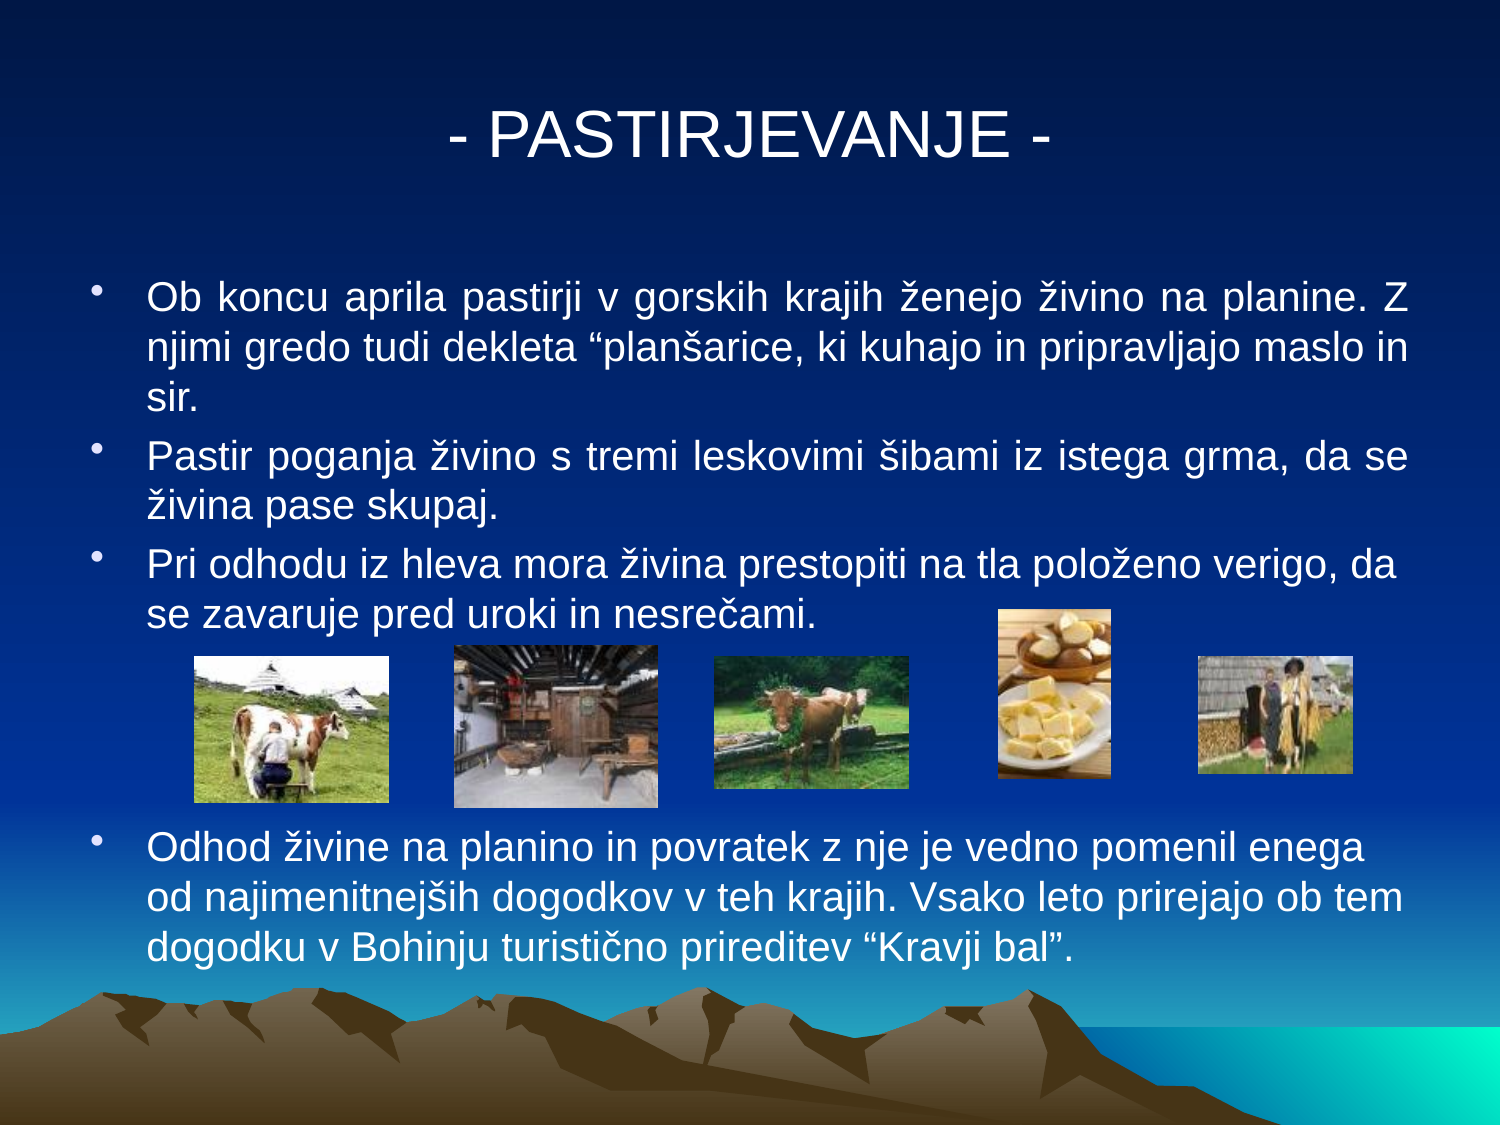

# - PASTIRJEVANJE -
Ob koncu aprila pastirji v gorskih krajih ženejo živino na planine. Z njimi gredo tudi dekleta “planšarice, ki kuhajo in pripravljajo maslo in sir.
Pastir poganja živino s tremi leskovimi šibami iz istega grma, da se živina pase skupaj.
Pri odhodu iz hleva mora živina prestopiti na tla položeno verigo, da se zavaruje pred uroki in nesrečami.
Odhod živine na planino in povratek z nje je vedno pomenil enega od najimenitnejših dogodkov v teh krajih. Vsako leto prirejajo ob tem dogodku v Bohinju turistično prireditev “Kravji bal”.